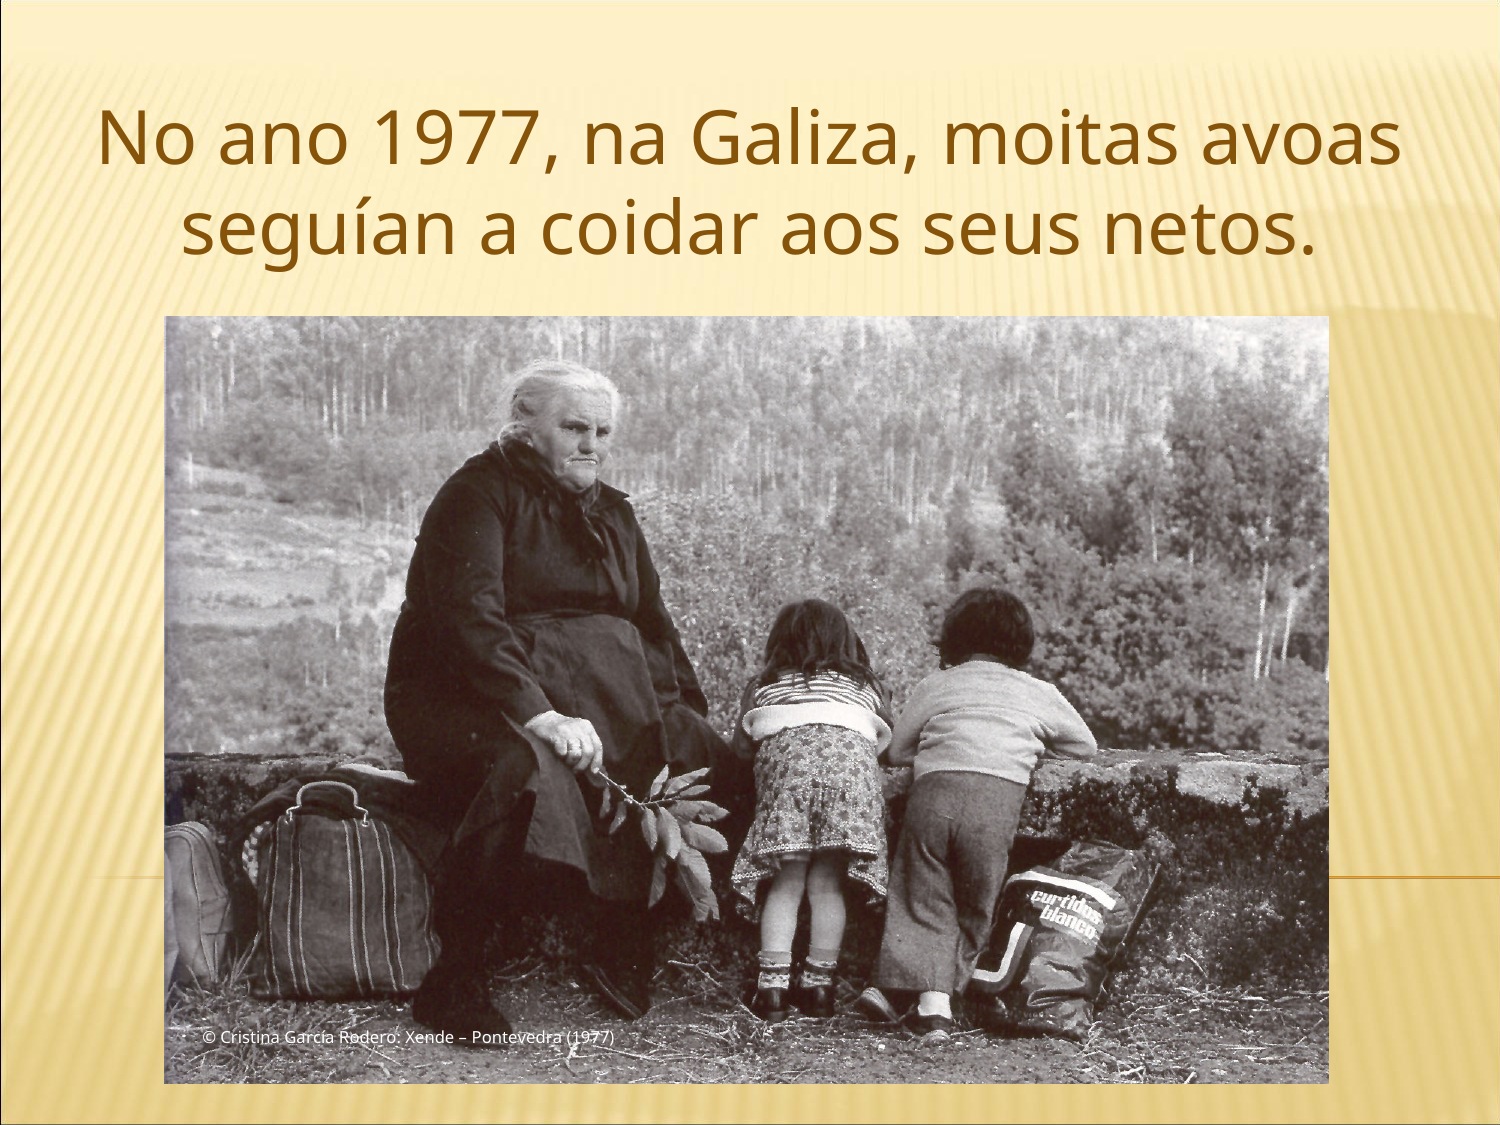

No ano 1977, na Galiza, moitas avoas seguían a coidar aos seus netos.
© Cristina García Rodero: Xende – Pontevedra (1977)